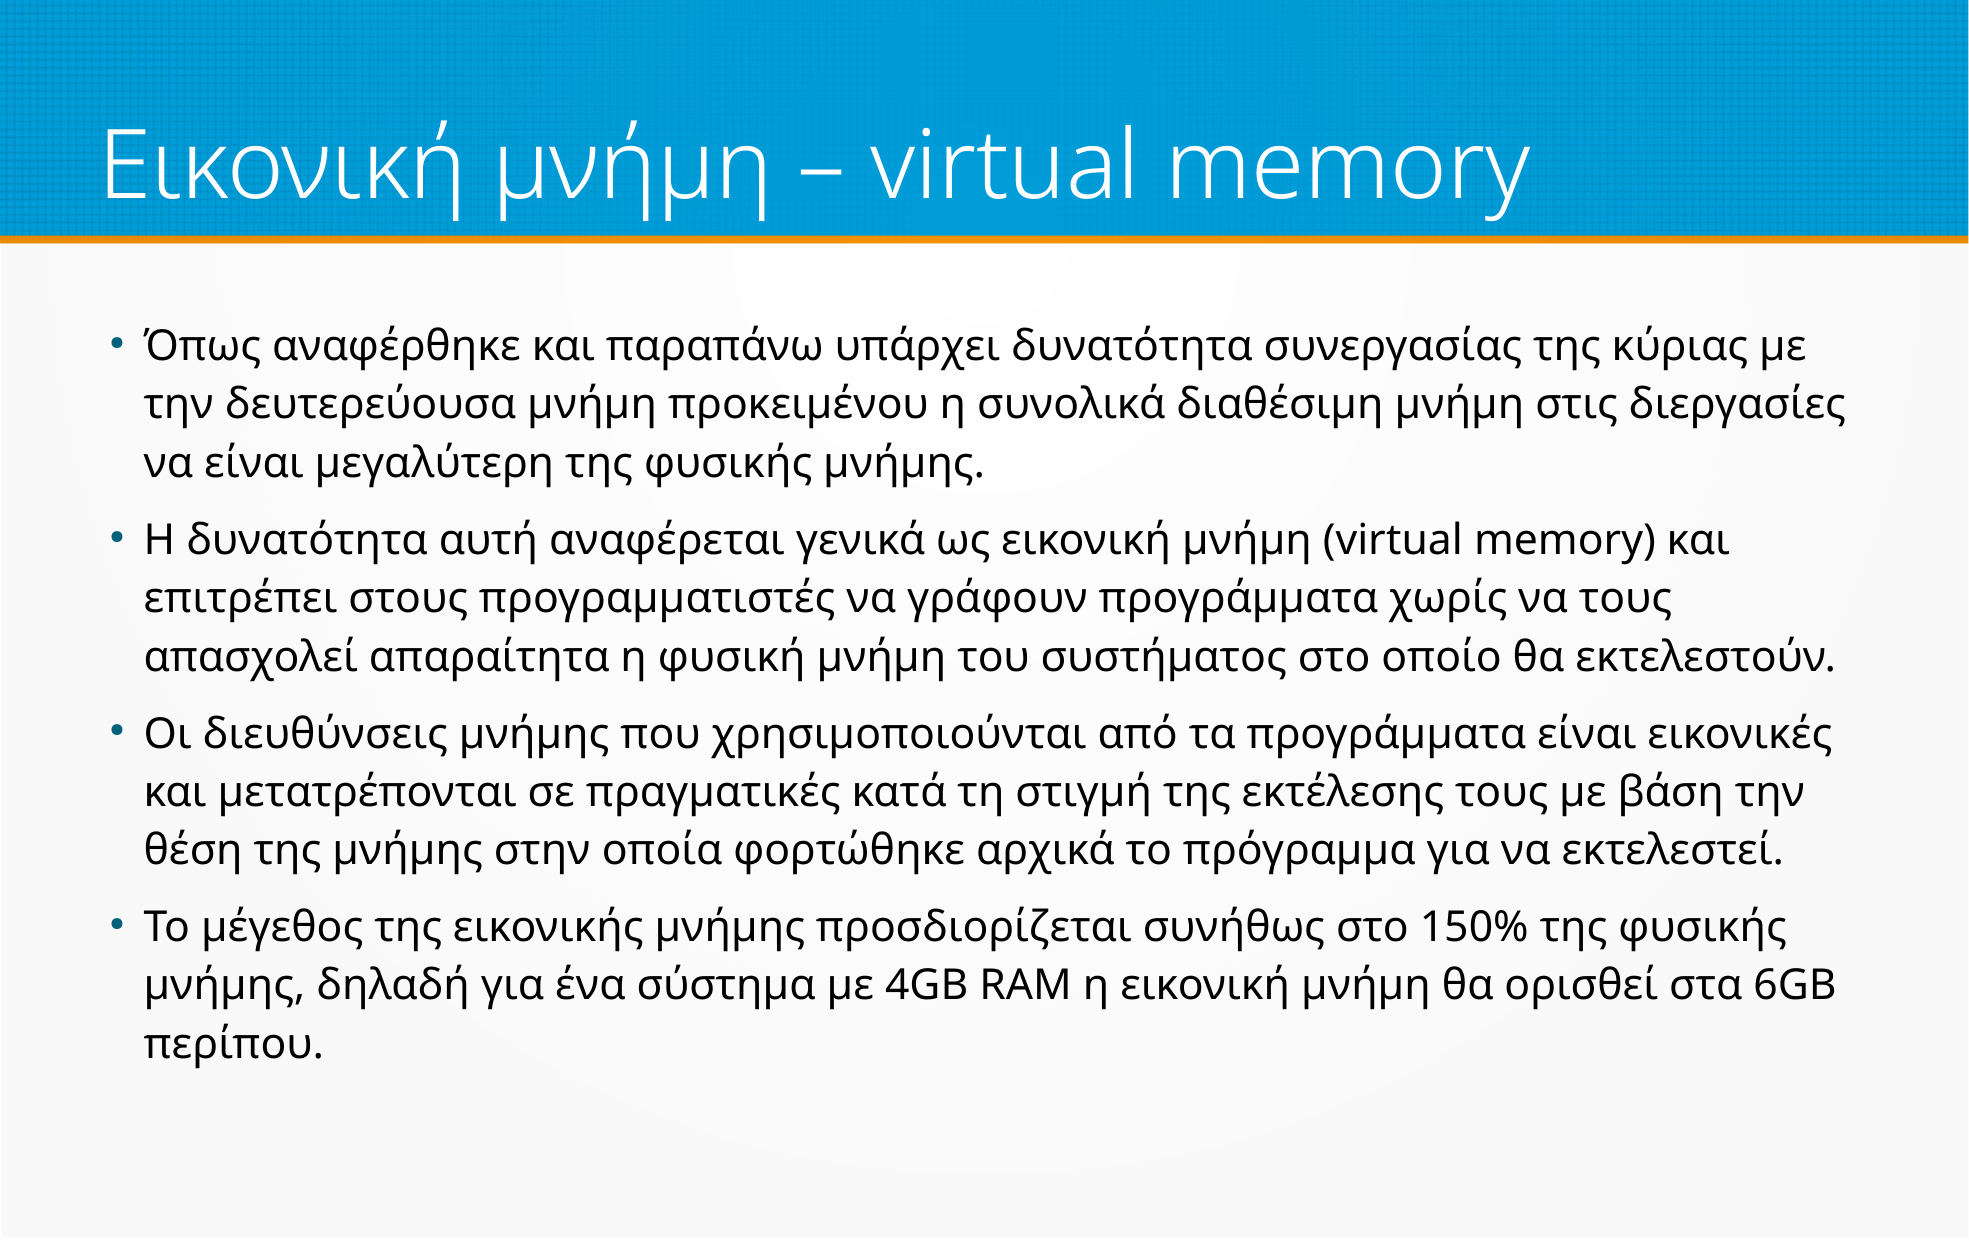

# Εικονική μνήμη – virtual memory
Όπως αναφέρθηκε και παραπάνω υπάρχει δυνατότητα συνεργασίας της κύριας με την δευτερεύουσα μνήμη προκειμένου η συνολικά διαθέσιμη μνήμη στις διεργασίες να είναι μεγαλύτερη της φυσικής μνήμης.
Η δυνατότητα αυτή αναφέρεται γενικά ως εικονική μνήμη (virtual memory) και επιτρέπει στους προγραμματιστές να γράφουν προγράμματα χωρίς να τους απασχολεί απαραίτητα η φυσική μνήμη του συστήματος στο οποίο θα εκτελεστούν.
Οι διευθύνσεις μνήμης που χρησιμοποιούνται από τα προγράμματα είναι εικονικές και μετατρέπονται σε πραγματικές κατά τη στιγμή της εκτέλεσης τους με βάση την θέση της μνήμης στην οποία φορτώθηκε αρχικά το πρόγραμμα για να εκτελεστεί.
Το μέγεθος της εικονικής μνήμης προσδιορίζεται συνήθως στο 150% της φυσικής μνήμης, δηλαδή για ένα σύστημα με 4GB RAM η εικονική μνήμη θα ορισθεί στα 6GB περίπου.